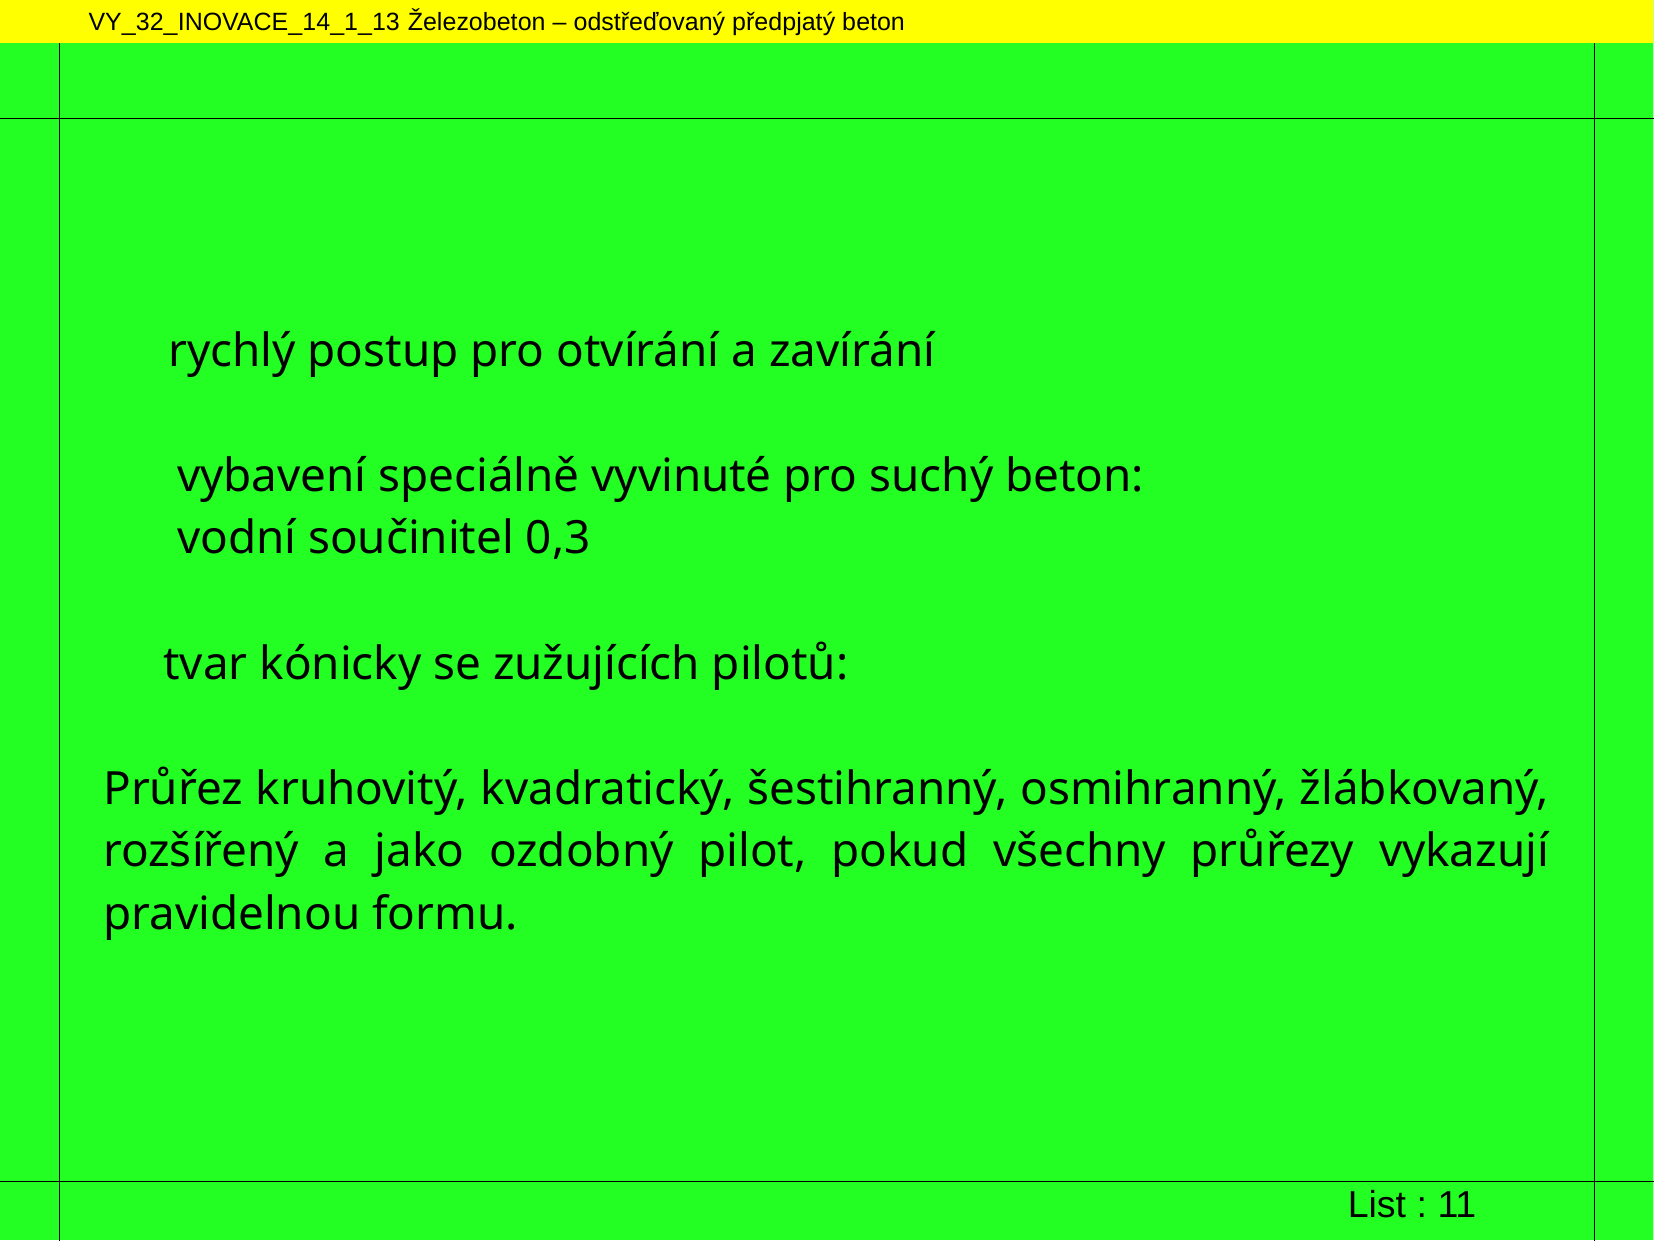

VY_32_INOVACE_14_1_13 Železobeton – odstřeďovaný předpjatý beton
 rychlý postup pro otvírání a zavírání
 	vybavení speciálně vyvinuté pro suchý beton:
	vodní součinitel 0,3
 tvar kónicky se zužujících pilotů:
Průřez kruhovitý, kvadratický, šestihranný, osmihranný, žlábkovaný, rozšířený a jako ozdobný pilot, pokud všechny průřezy vykazují pravidelnou formu.
List :